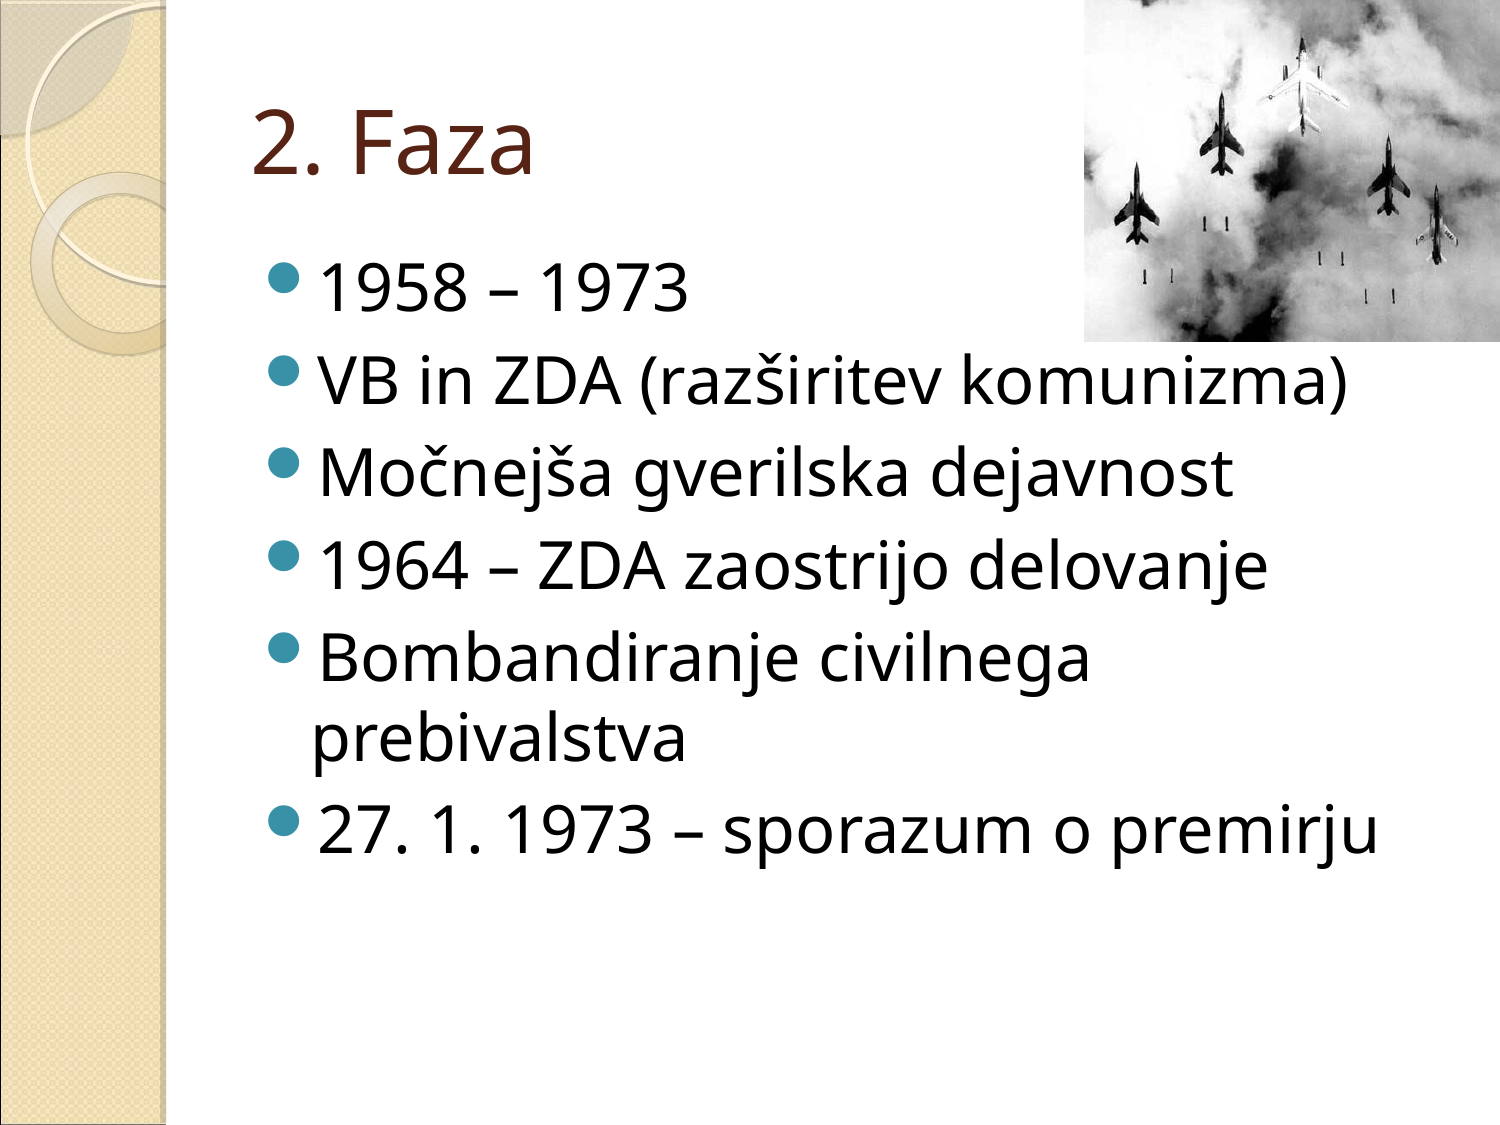

# 2. Faza
1958 – 1973
VB in ZDA (razširitev komunizma)
Močnejša gverilska dejavnost
1964 – ZDA zaostrijo delovanje
Bombandiranje civilnega prebivalstva
27. 1. 1973 – sporazum o premirju